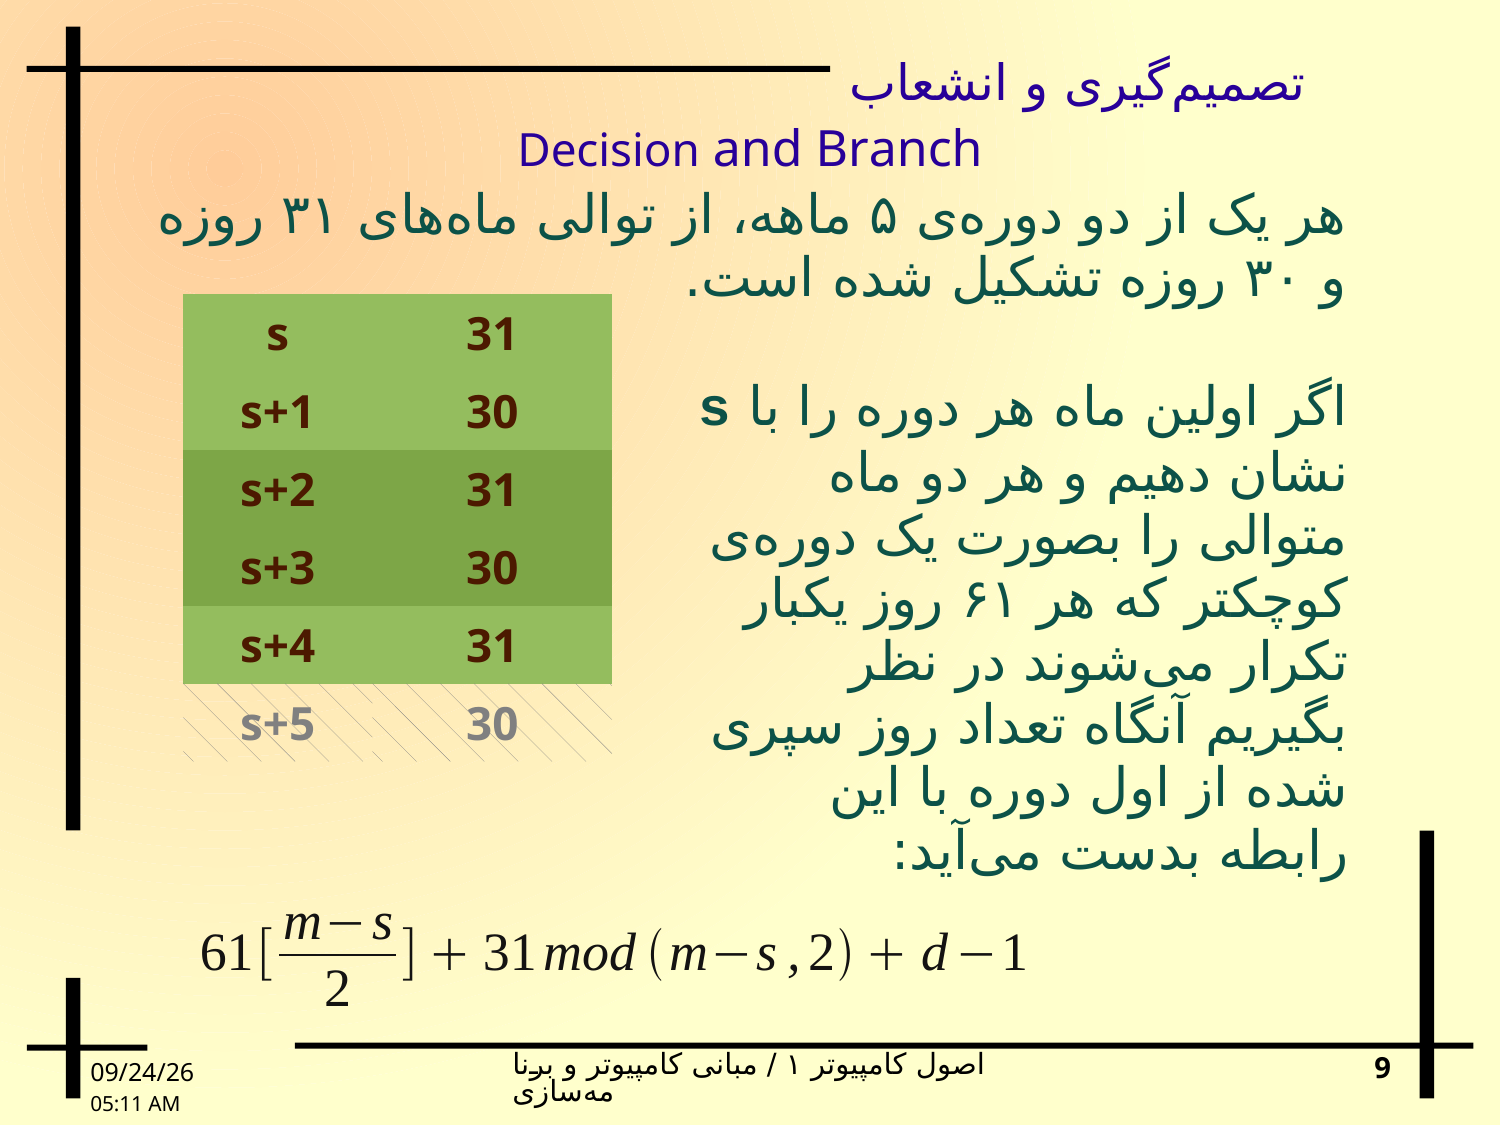

# تصمیم‌گیری و انشعاب Decision and Branch
هر یک از دو دوره‌ی ۵ ماهه، از توالی ماه‌های ۳۱ روزه و ۳۰ روزه تشکیل شده است.
| s | 31 |
| --- | --- |
| s+1 | 30 |
| s+2 | 31 |
| s+3 | 30 |
| s+4 | 31 |
| s+5 | 30 |
اگر اولین ماه هر دوره را با s نشان دهیم و هر دو ماه متوالی را بصورت یک دوره‌ی کوچکتر که هر ۶۱ روز یکبار تکرار می‌شوند در نظر بگیریم آنگاه تعداد روز سپری شده از اول دوره‌ با این رابطه بدست می‌آید:
اصول کامپیوتر ۱ / مبانی کامپیوتر و برنامه‌سازی
9